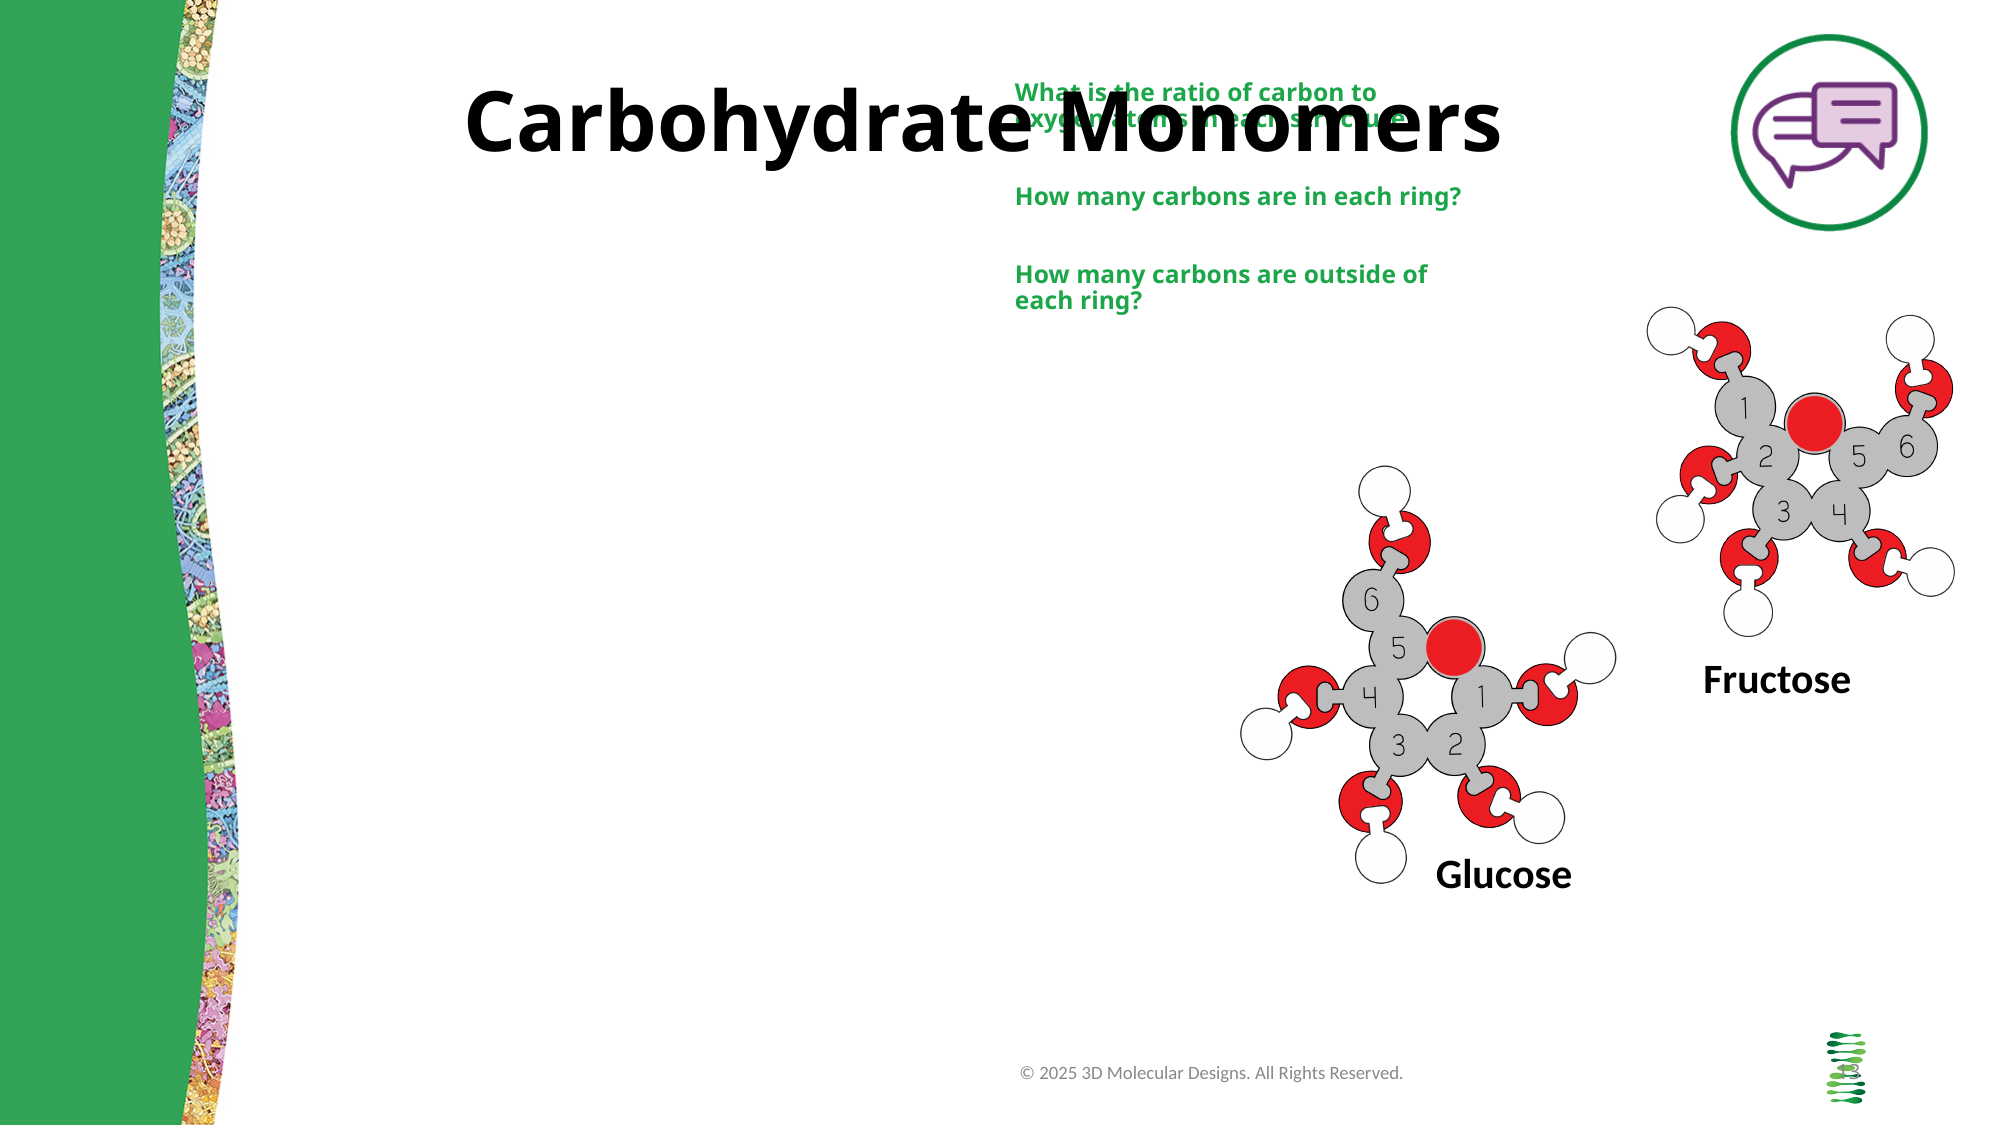

Carbohydrate Monomers
# What is the ratio of carbon to oxygen atoms in each structure?
How many carbons are in each ring?
How many carbons are outside of each ring?
Fructose
Glucose